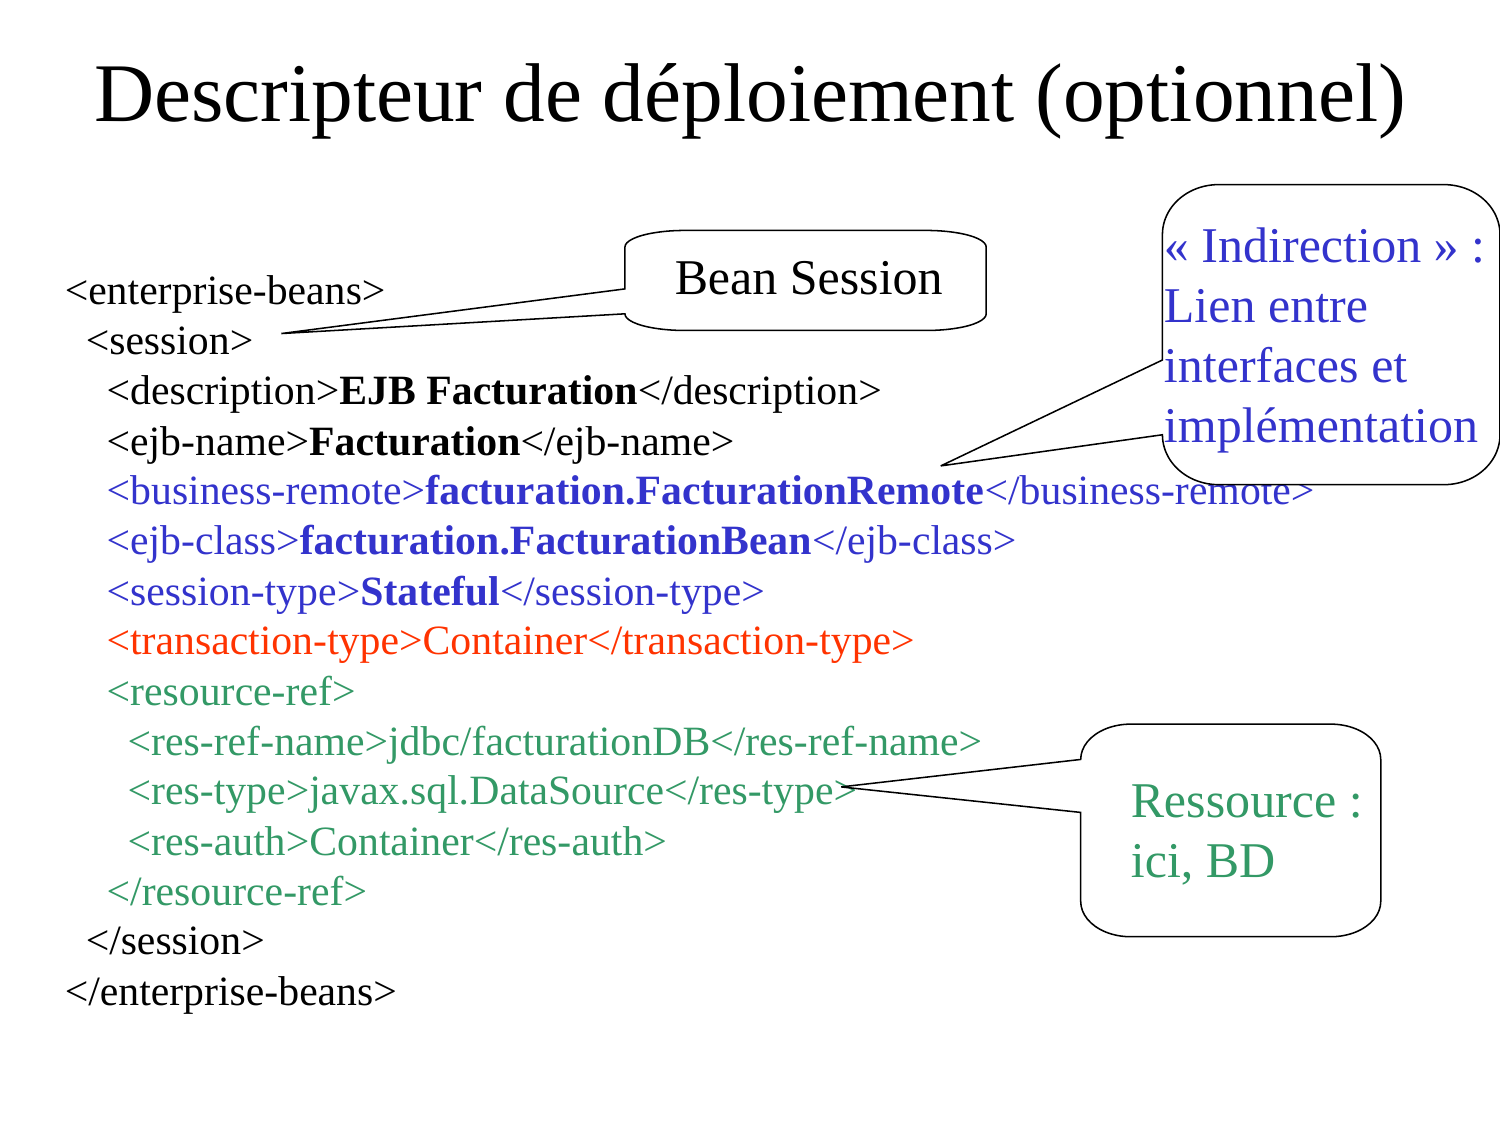

# Descripteur de déploiement (optionnel)
« Indirection » :
Lien entre
interfaces et
implémentation
Bean Session
<enterprise-beans>
 <session>
 <description>EJB Facturation</description>
 <ejb-name>Facturation</ejb-name>
 <business-remote>facturation.FacturationRemote</business-remote>
 <ejb-class>facturation.FacturationBean</ejb-class>
 <session-type>Stateful</session-type>
 <transaction-type>Container</transaction-type>
 <resource-ref>
 <res-ref-name>jdbc/facturationDB</res-ref-name>
 <res-type>javax.sql.DataSource</res-type>
 <res-auth>Container</res-auth>
 </resource-ref>
 </session>
</enterprise-beans>
Ressource :
ici, BD